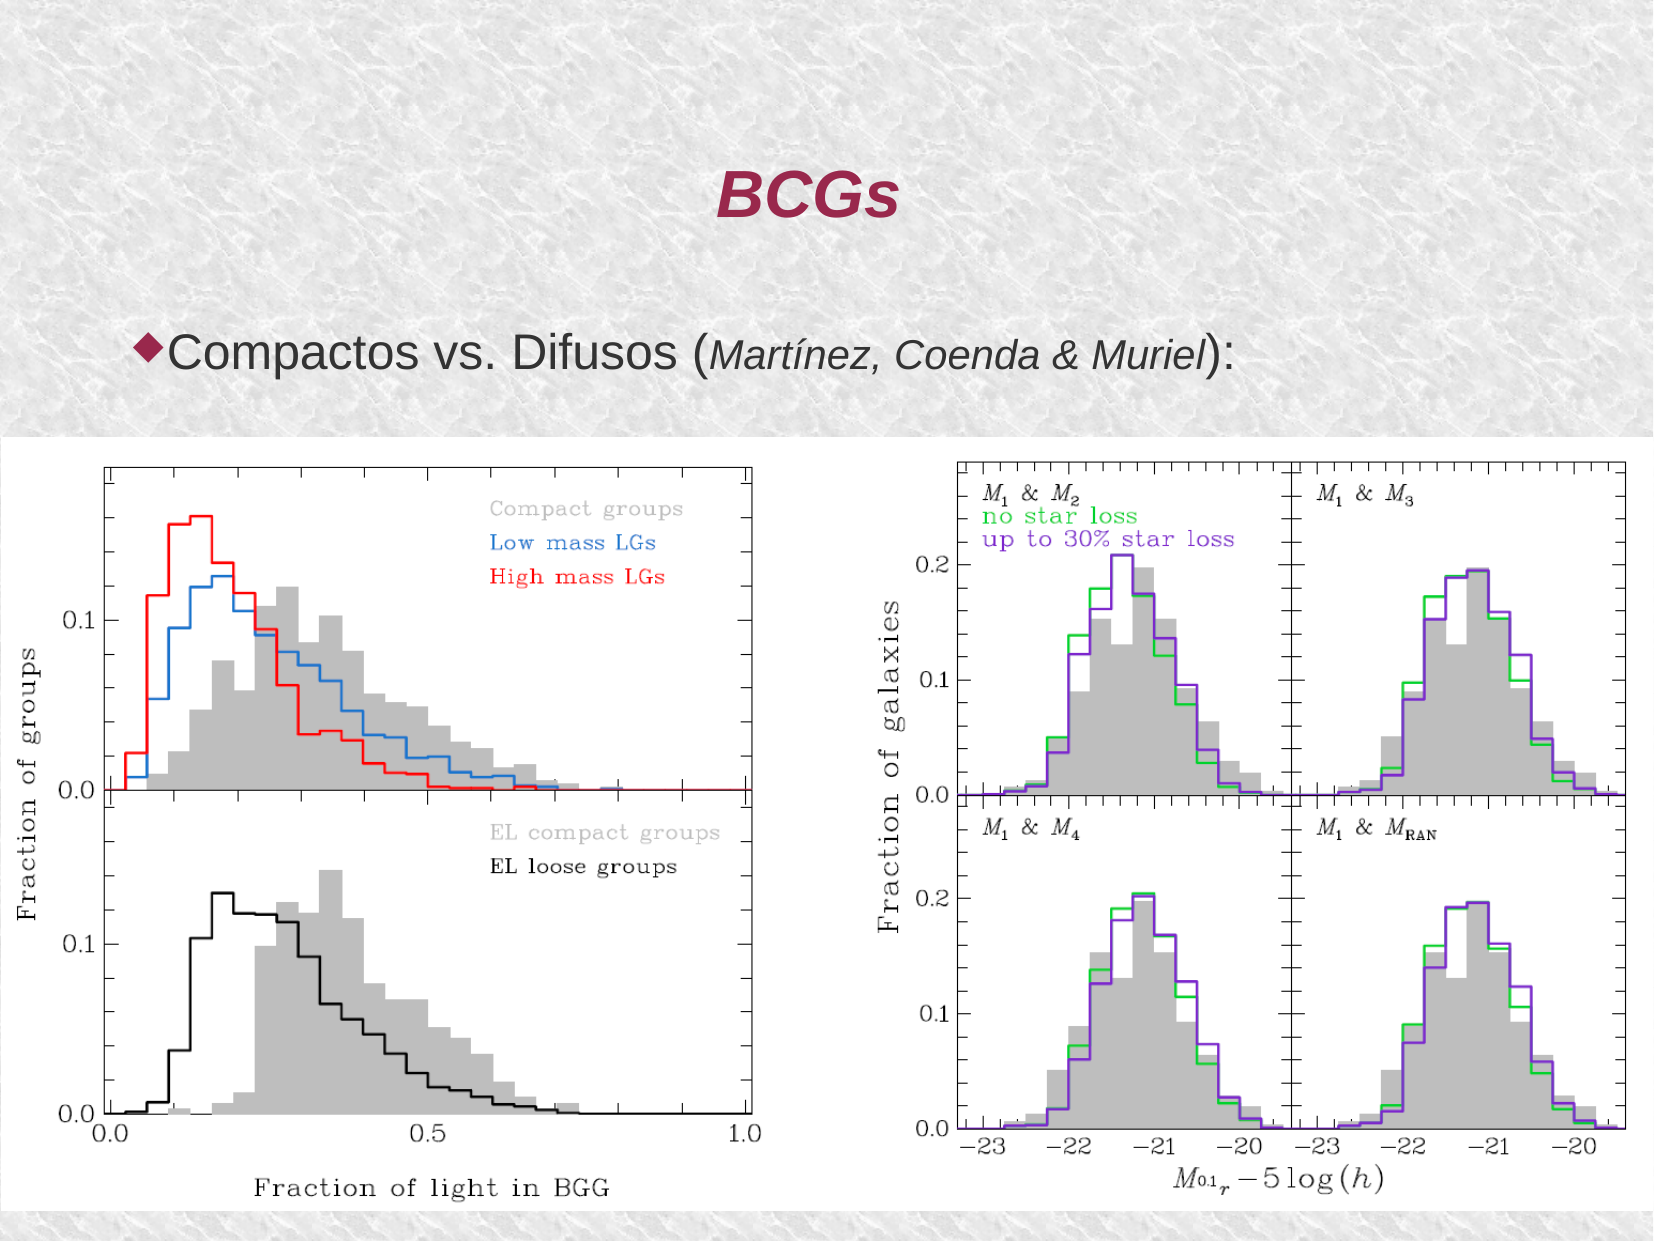

# BCGs
Compactos vs. Difusos (Martínez, Coenda & Muriel):
1) Varias diferencias y similitudes entre BCGs en compactos y grupos difusos de alta y baja masa.
2) A igual luminosidad del grupo: BCGs en compactos son más brillantes, grandes, masivas, rojas y mayor probabilidad de ser E
3) BCGs en CGs tienen mayor D M12
4) Modelito...